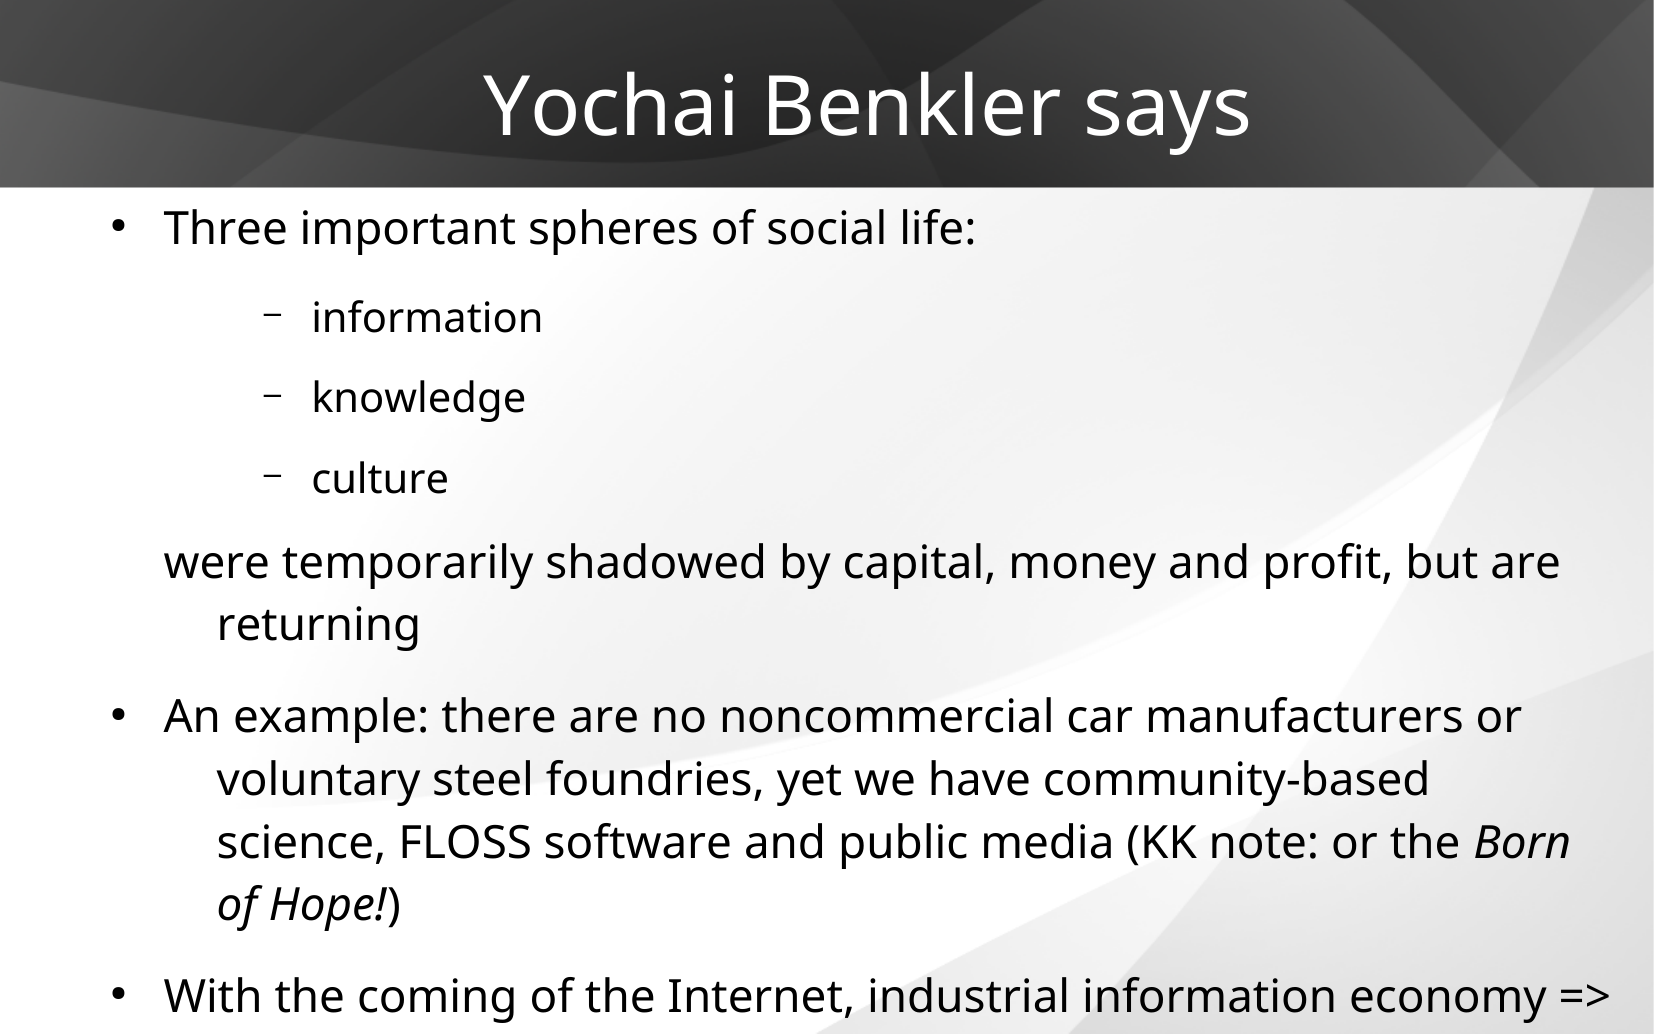

# Yochai Benkler says
Three important spheres of social life:
information
knowledge
culture
were temporarily shadowed by capital, money and profit, but are returning
An example: there are no noncommercial car manufacturers or voluntary steel foundries, yet we have community-based science, FLOSS software and public media (KK note: or the Born of Hope!)
With the coming of the Internet, industrial information economy => networked information economy